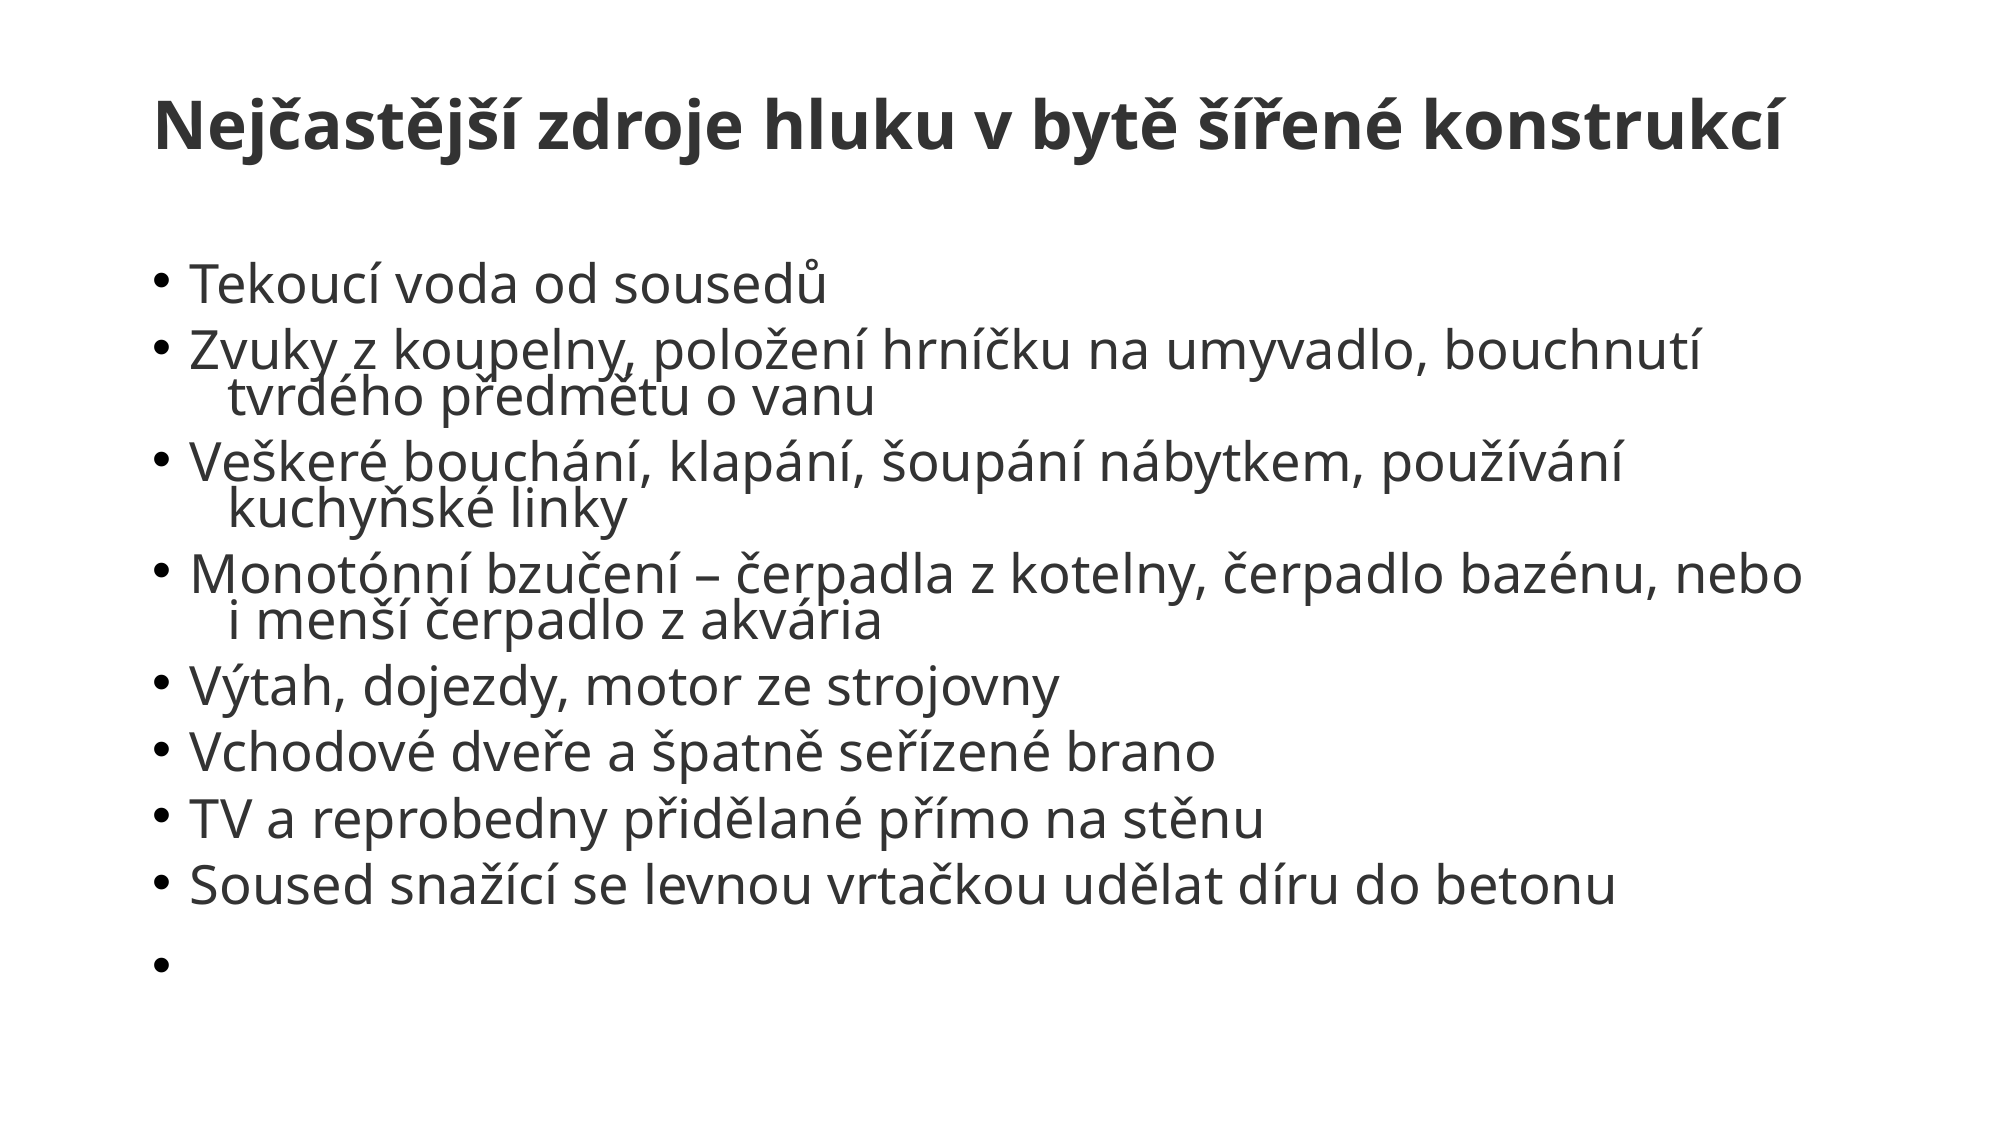

# Nejčastější zdroje hluku v bytě šířené konstrukcí
Tekoucí voda od sousedů
Zvuky z koupelny, položení hrníčku na umyvadlo, bouchnutí tvrdého předmětu o vanu
Veškeré bouchání, klapání, šoupání nábytkem, používání kuchyňské linky
Monotónní bzučení – čerpadla z kotelny, čerpadlo bazénu, nebo i menší čerpadlo z akvária
Výtah, dojezdy, motor ze strojovny
Vchodové dveře a špatně seřízené brano
TV a reprobedny přidělané přímo na stěnu
Soused snažící se levnou vrtačkou udělat díru do betonu